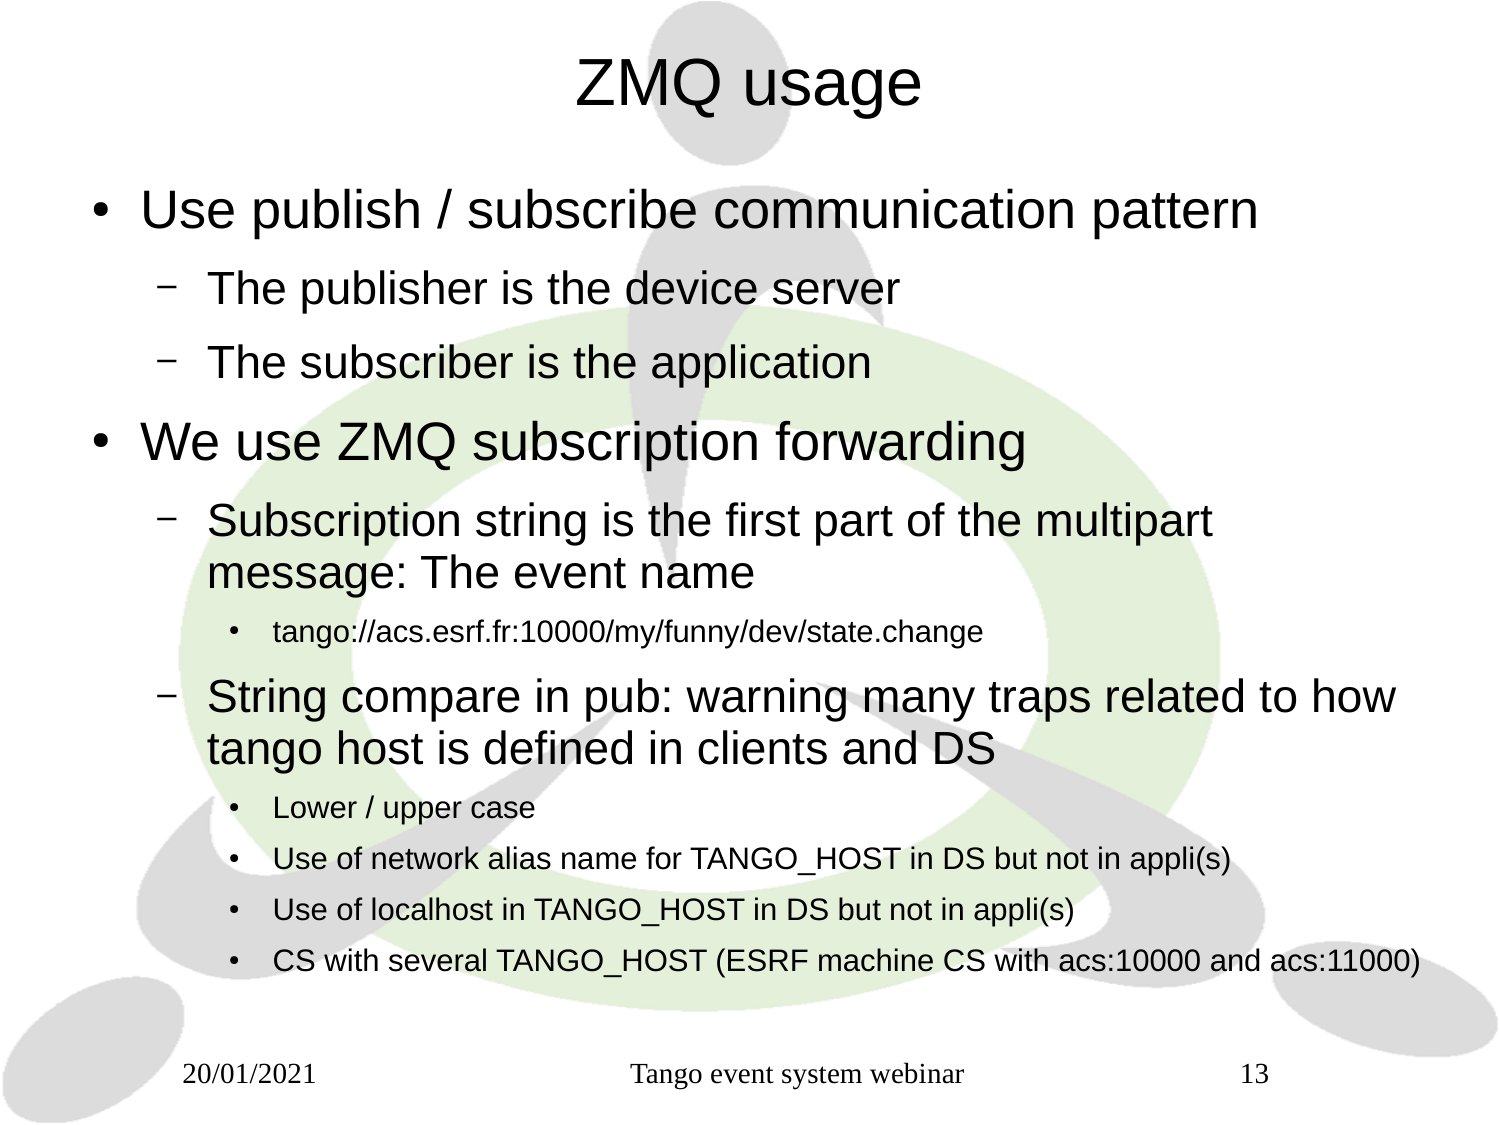

# ZMQ usage
Use publish / subscribe communication pattern
The publisher is the device server
The subscriber is the application
We use ZMQ subscription forwarding
Subscription string is the first part of the multipart message: The event name
tango://acs.esrf.fr:10000/my/funny/dev/state.change
String compare in pub: warning many traps related to how tango host is defined in clients and DS
Lower / upper case
Use of network alias name for TANGO_HOST in DS but not in appli(s)
Use of localhost in TANGO_HOST in DS but not in appli(s)
CS with several TANGO_HOST (ESRF machine CS with acs:10000 and acs:11000)
20/01/2021
Tango event system webinar
13